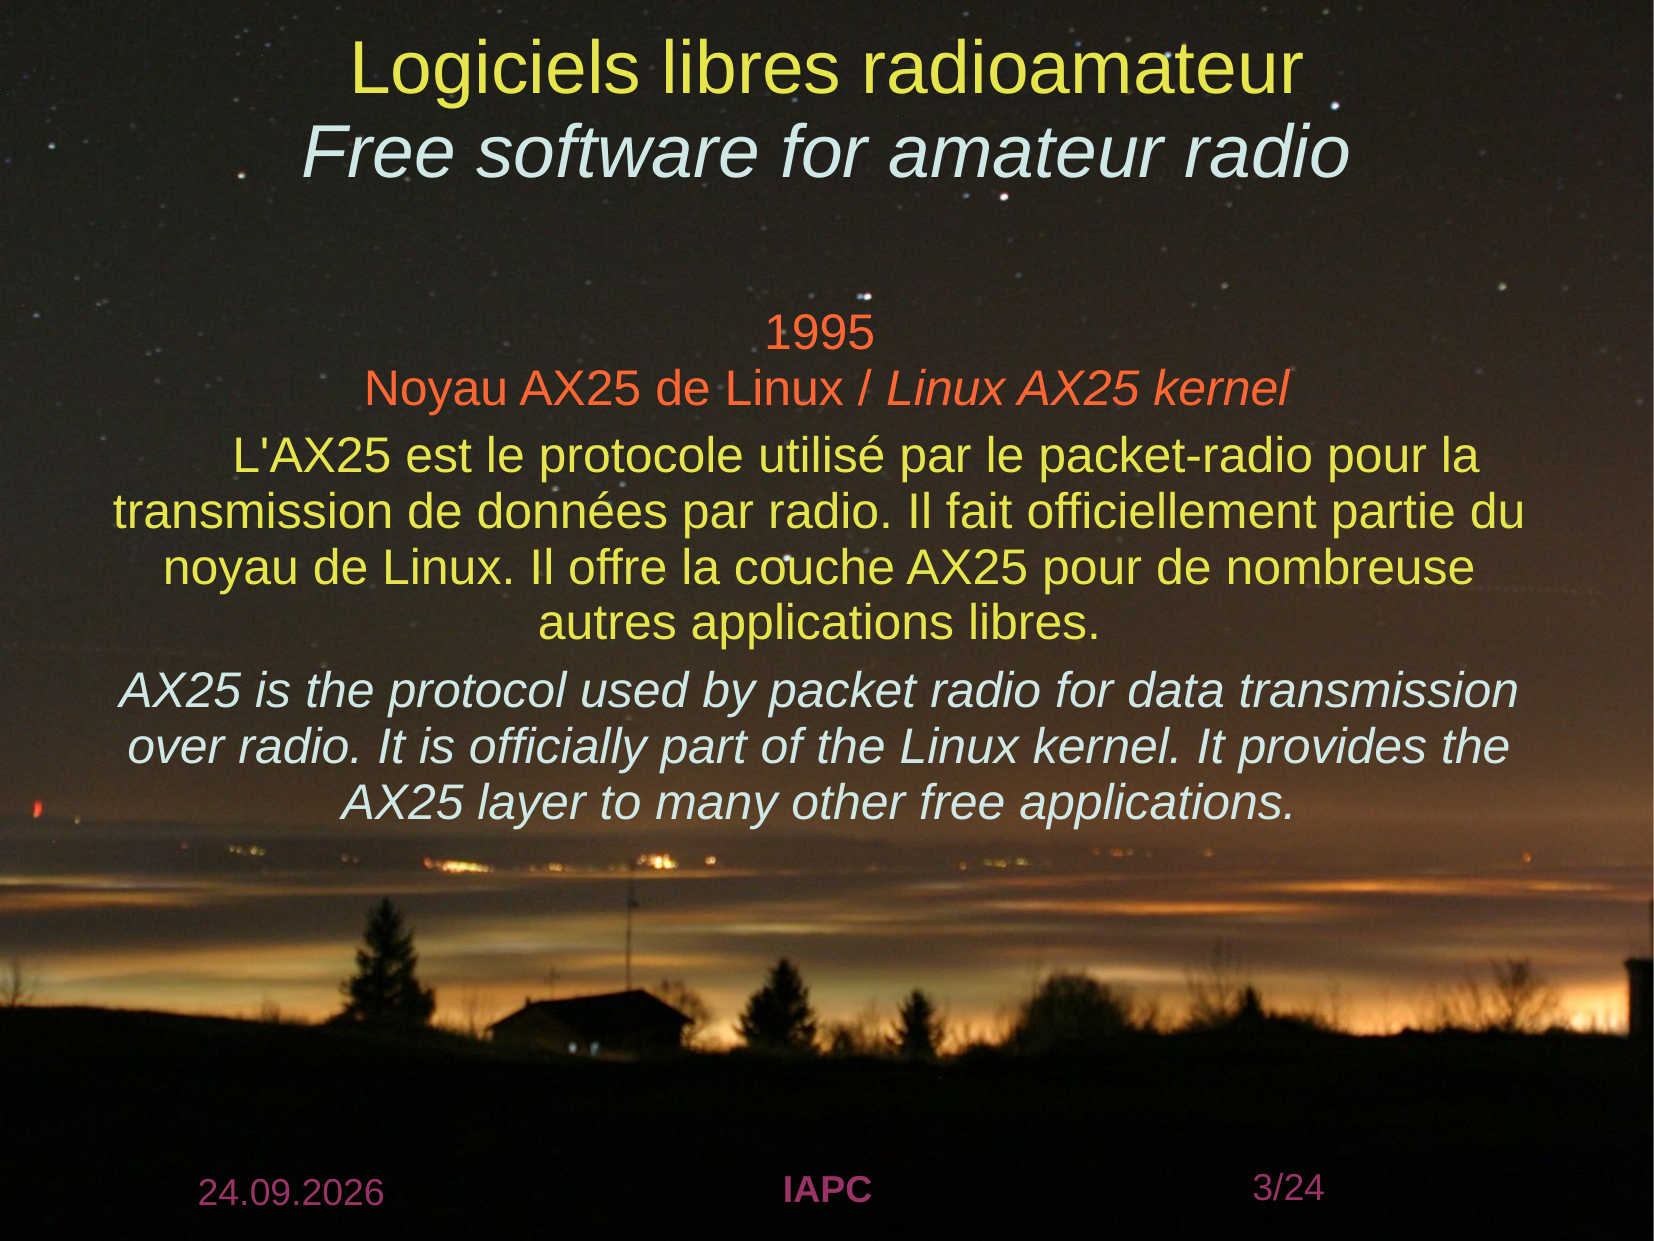

# Logiciels libres radioamateur Free software for amateur radio
1995
 Noyau AX25 de Linux / Linux AX25 kernel
	L'AX25 est le protocole utilisé par le packet-radio pour la transmission de données par radio. Il fait officiellement partie du noyau de Linux. Il offre la couche AX25 pour de nombreuse autres applications libres.
AX25 is the protocol used by packet radio for data transmission over radio. It is officially part of the Linux kernel. It provides the AX25 layer to many other free applications.